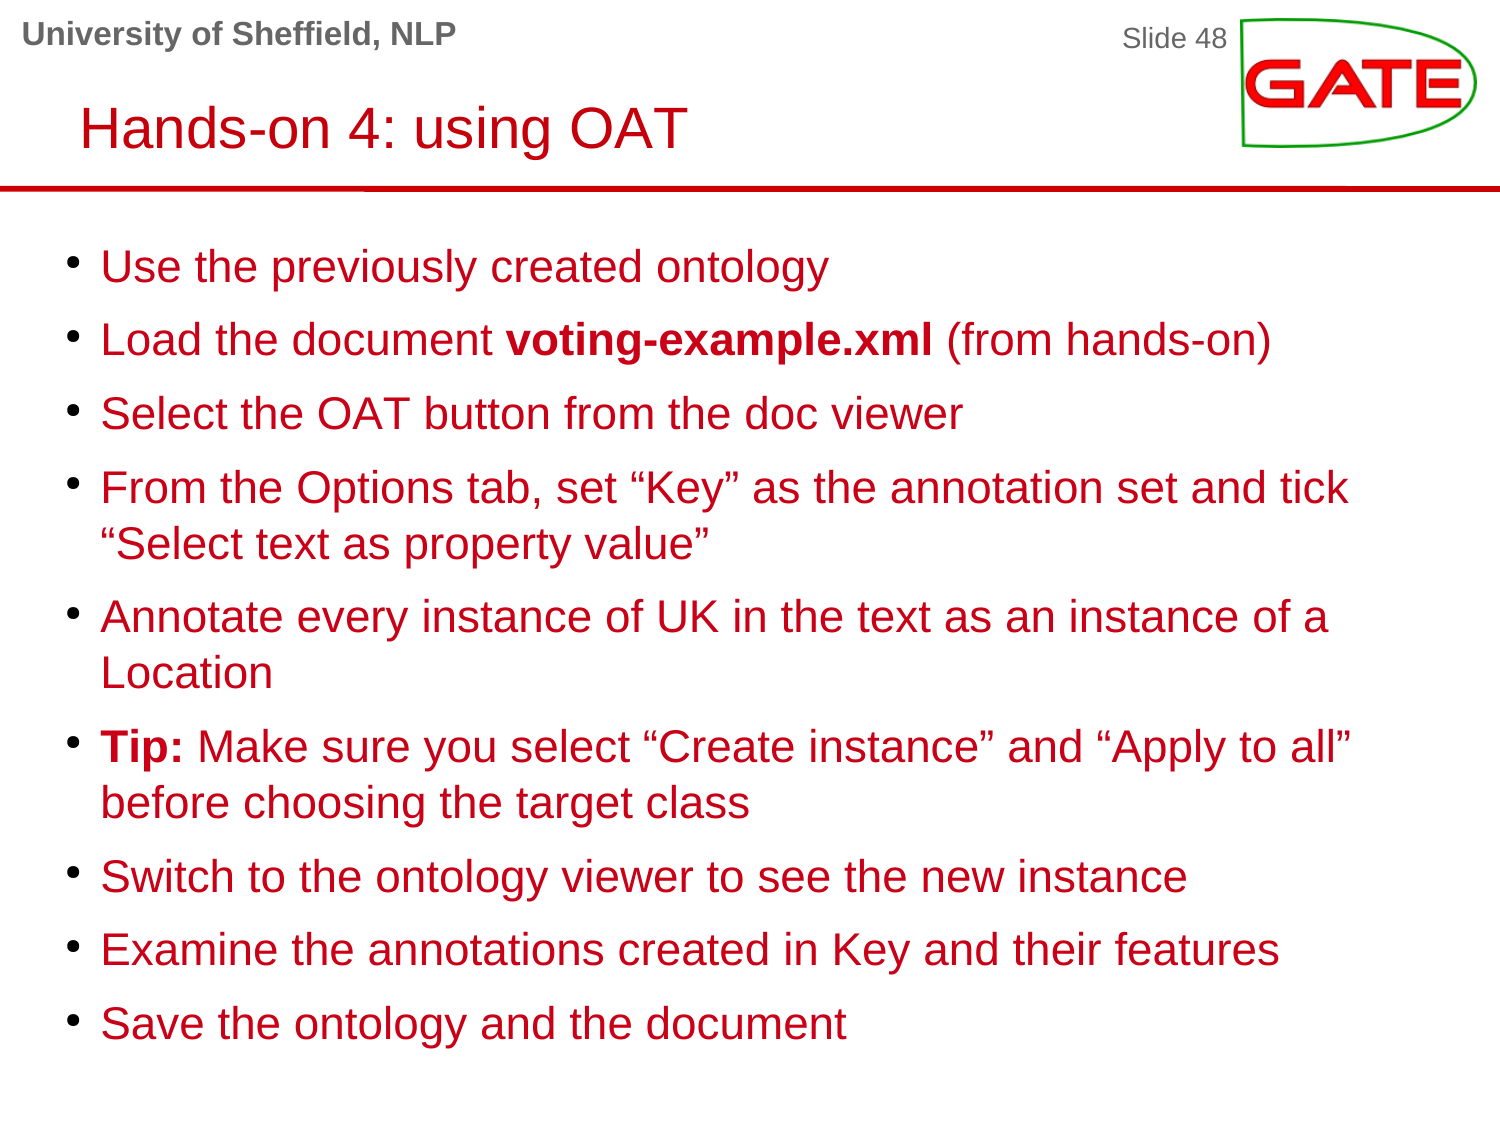

48
# Hands-on 4: using OAT
Use the previously created ontology
Load the document voting-example.xml (from hands-on)
Select the OAT button from the doc viewer
From the Options tab, set “Key” as the annotation set and tick “Select text as property value”
Annotate every instance of UK in the text as an instance of a Location
Tip: Make sure you select “Create instance” and “Apply to all” before choosing the target class
Switch to the ontology viewer to see the new instance
Examine the annotations created in Key and their features
Save the ontology and the document